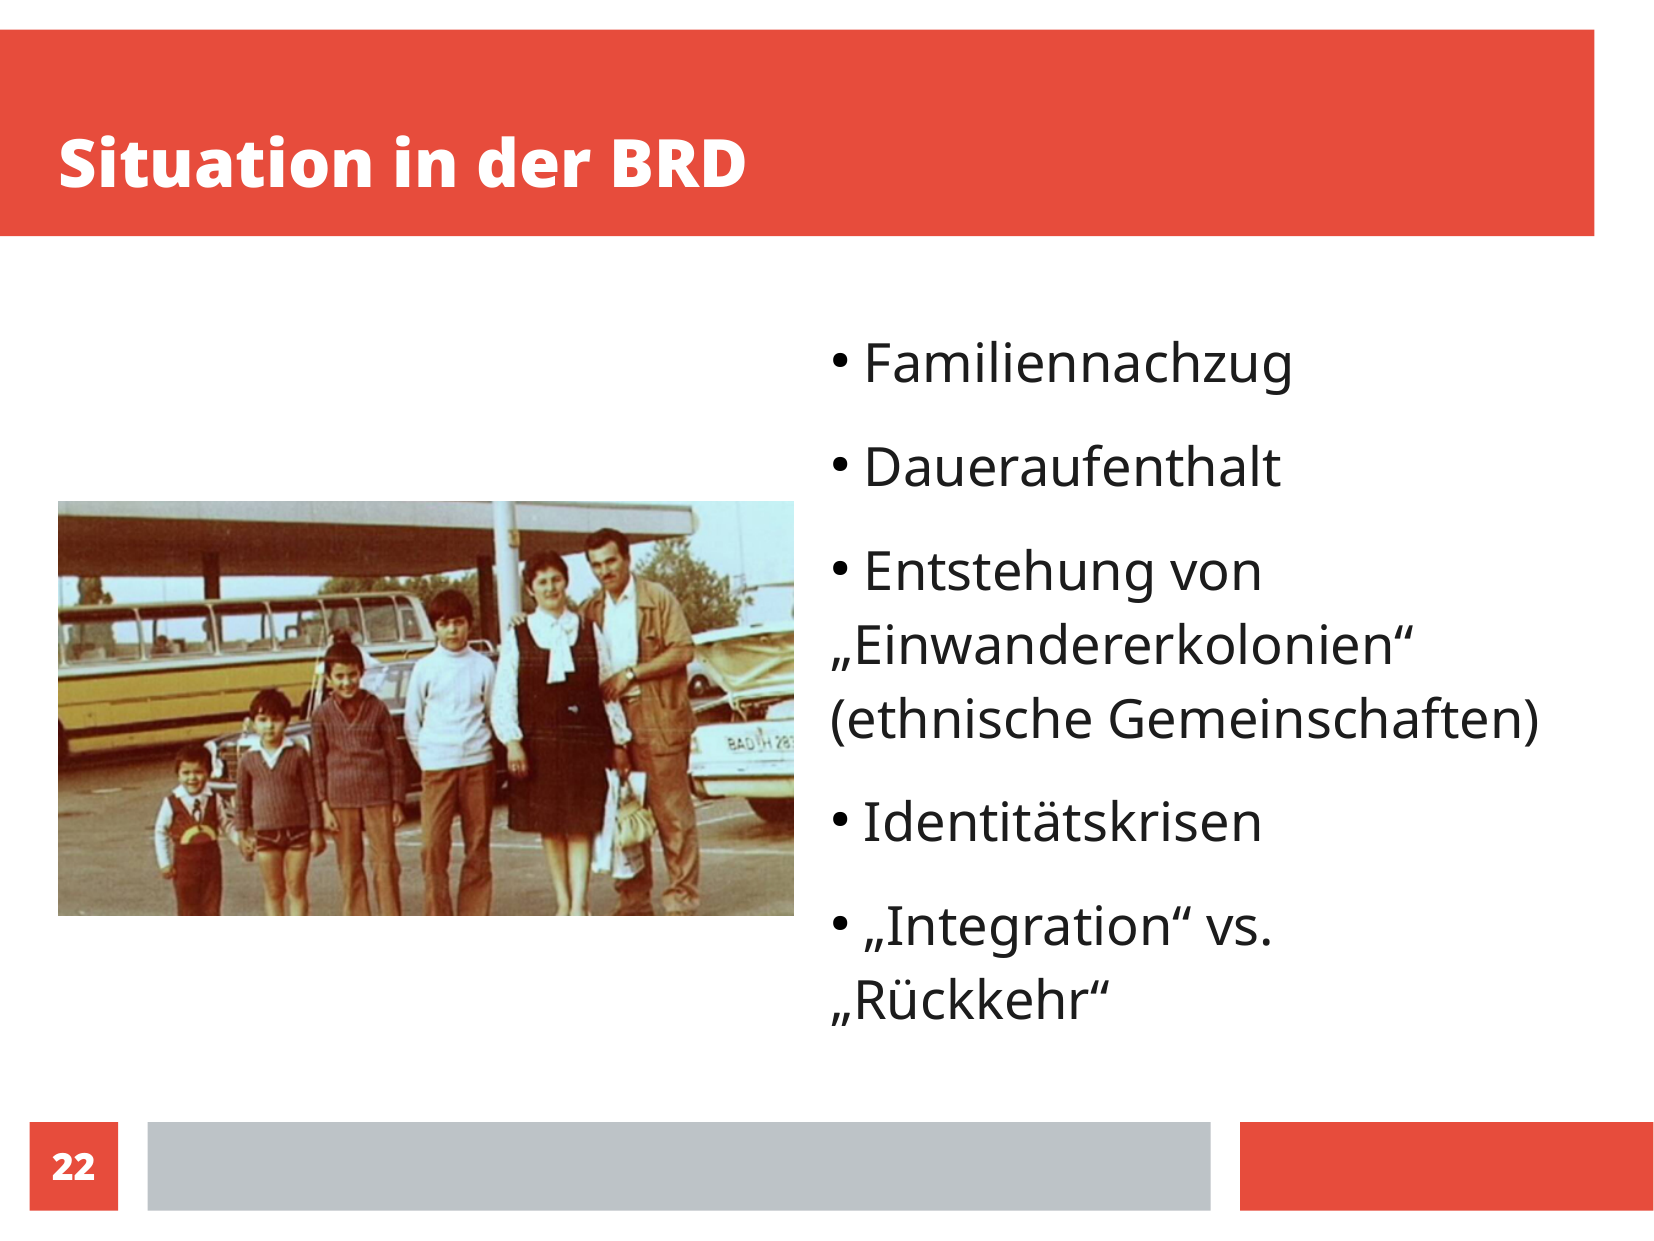

# Situation in der BRD
 Familiennachzug
 Daueraufenthalt
 Entstehung von „Einwandererkolonien“ (ethnische Gemeinschaften)
 Identitätskrisen
 „Integration“ vs. „Rückkehr“
22